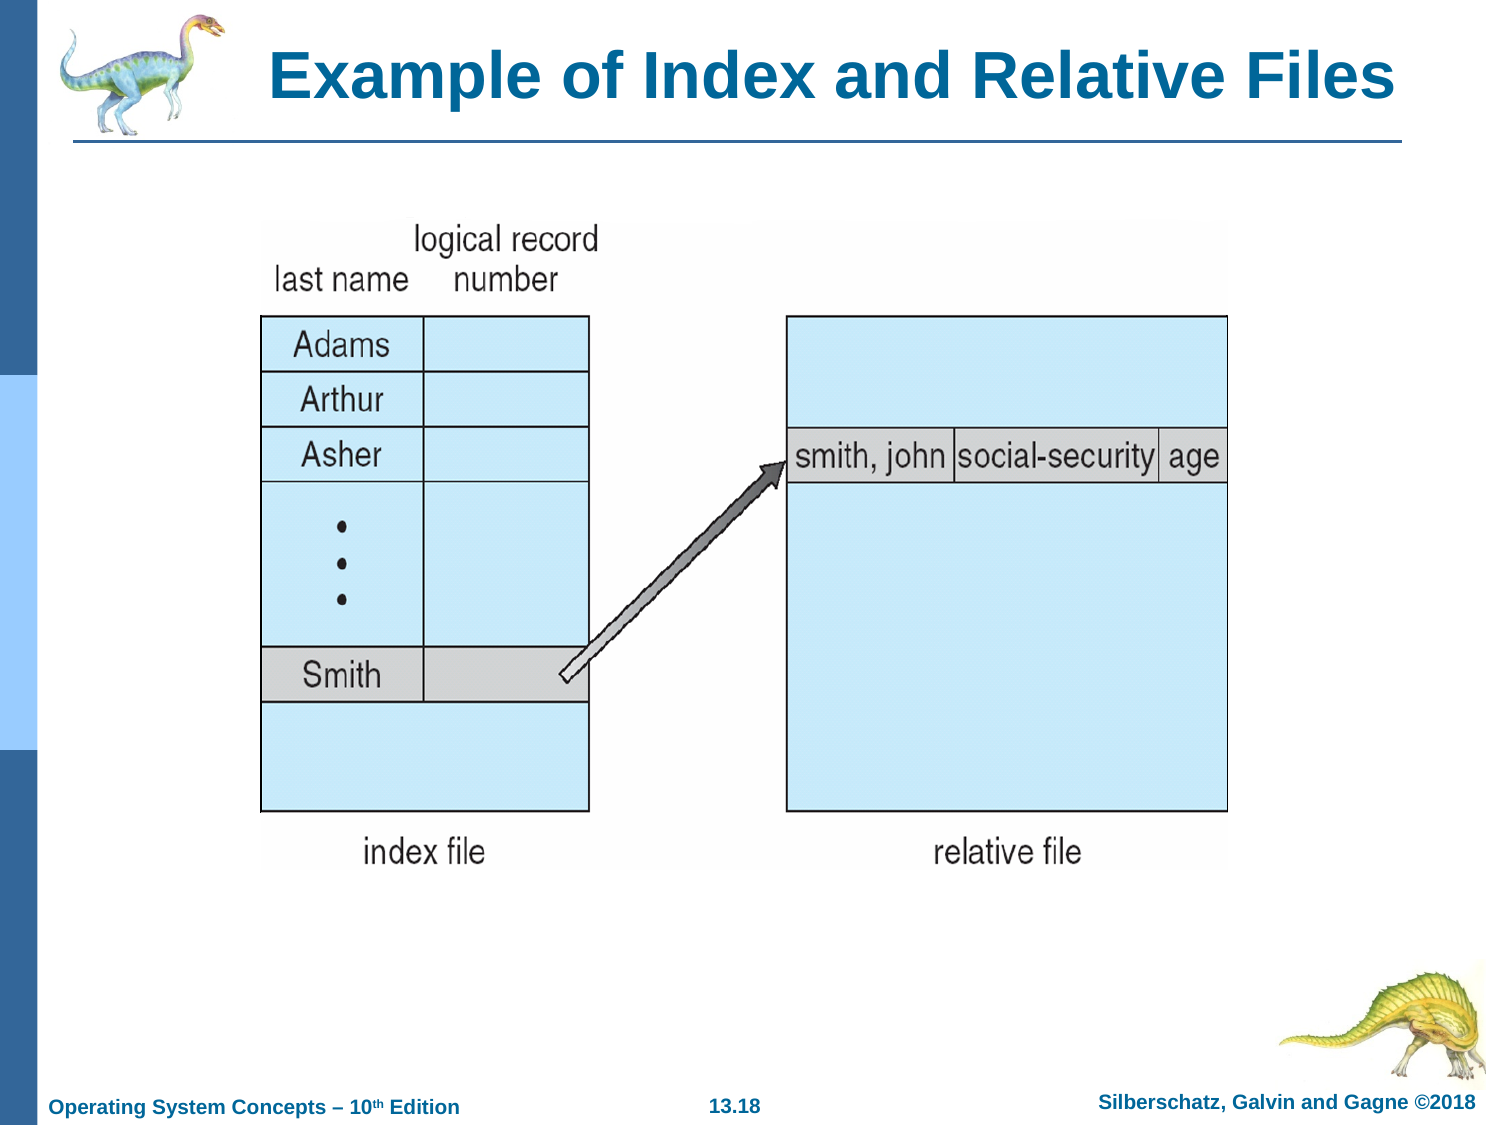

# Example of Index and Relative Files